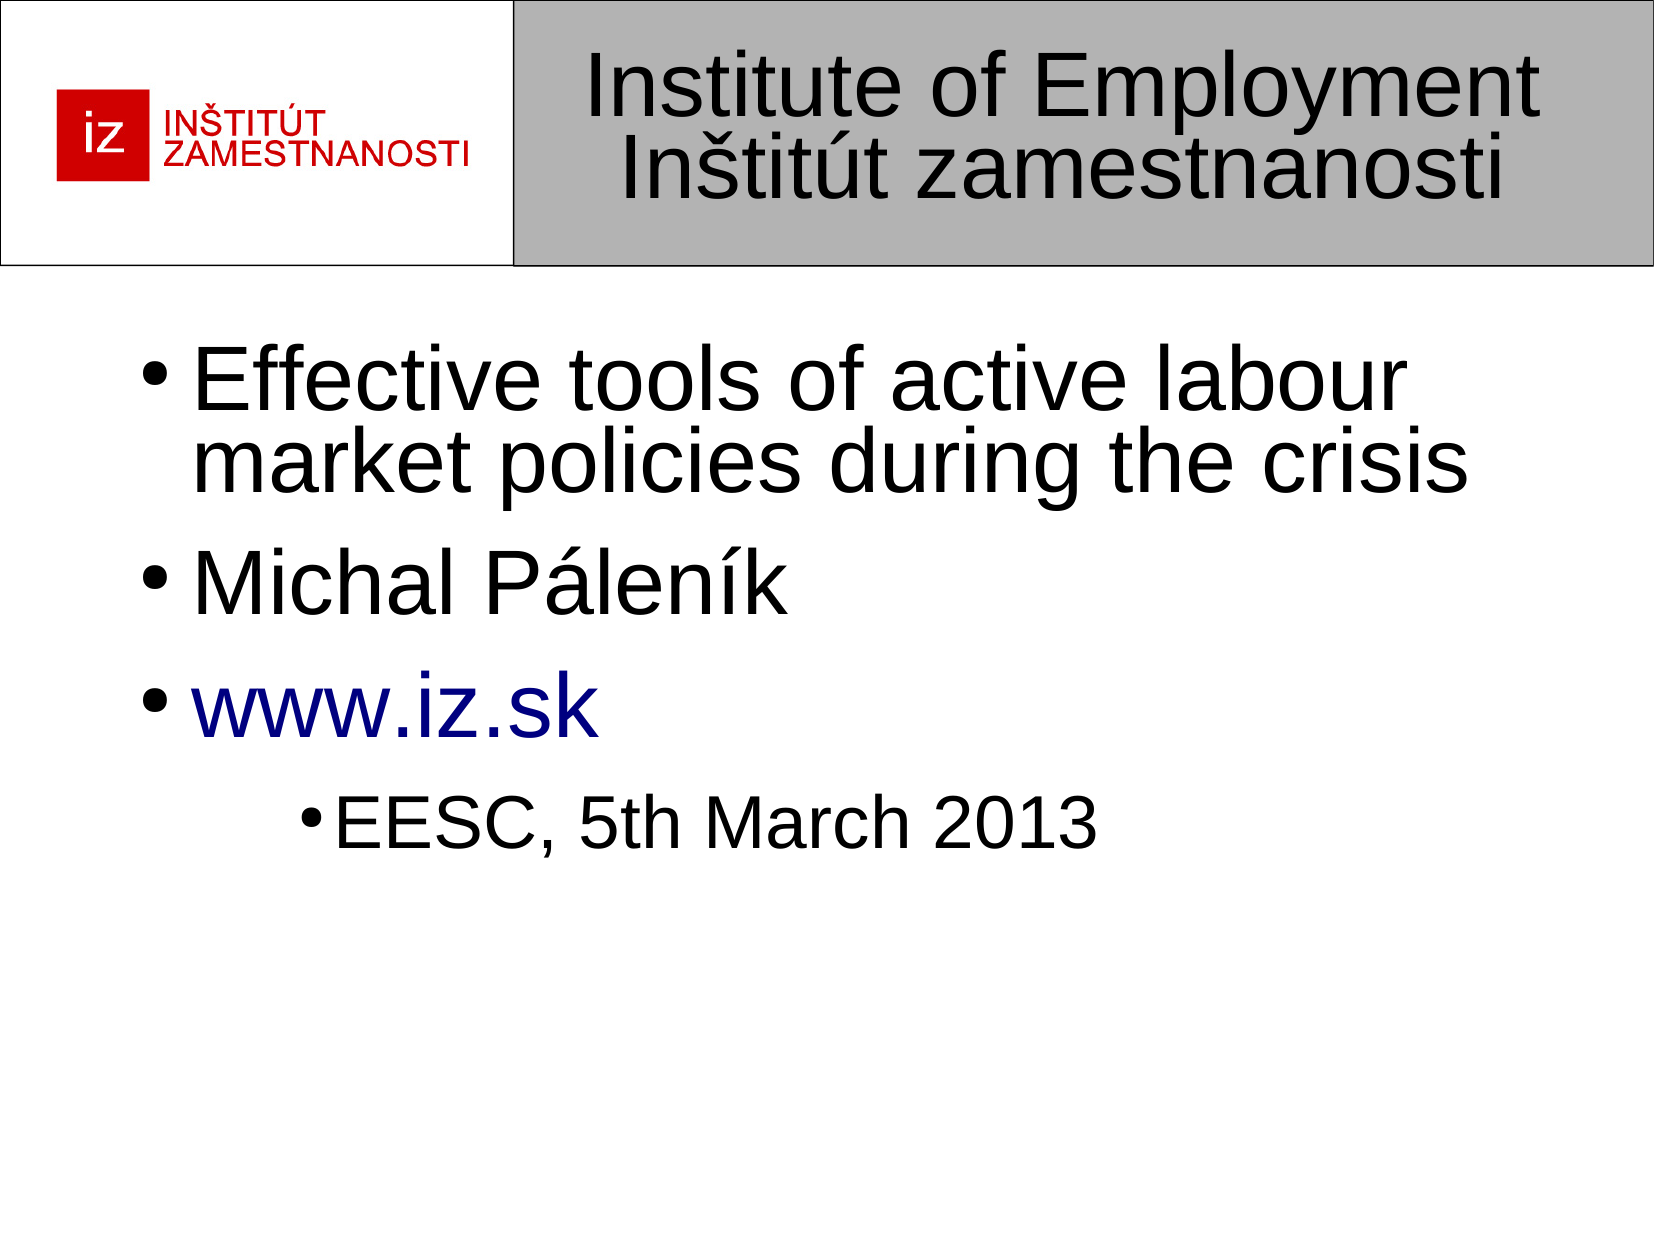

# Institute of Employment Inštitút zamestnanosti
Effective tools of active labour market policies during the crisis
Michal Páleník
www.iz.sk
EESC, 5th March 2013